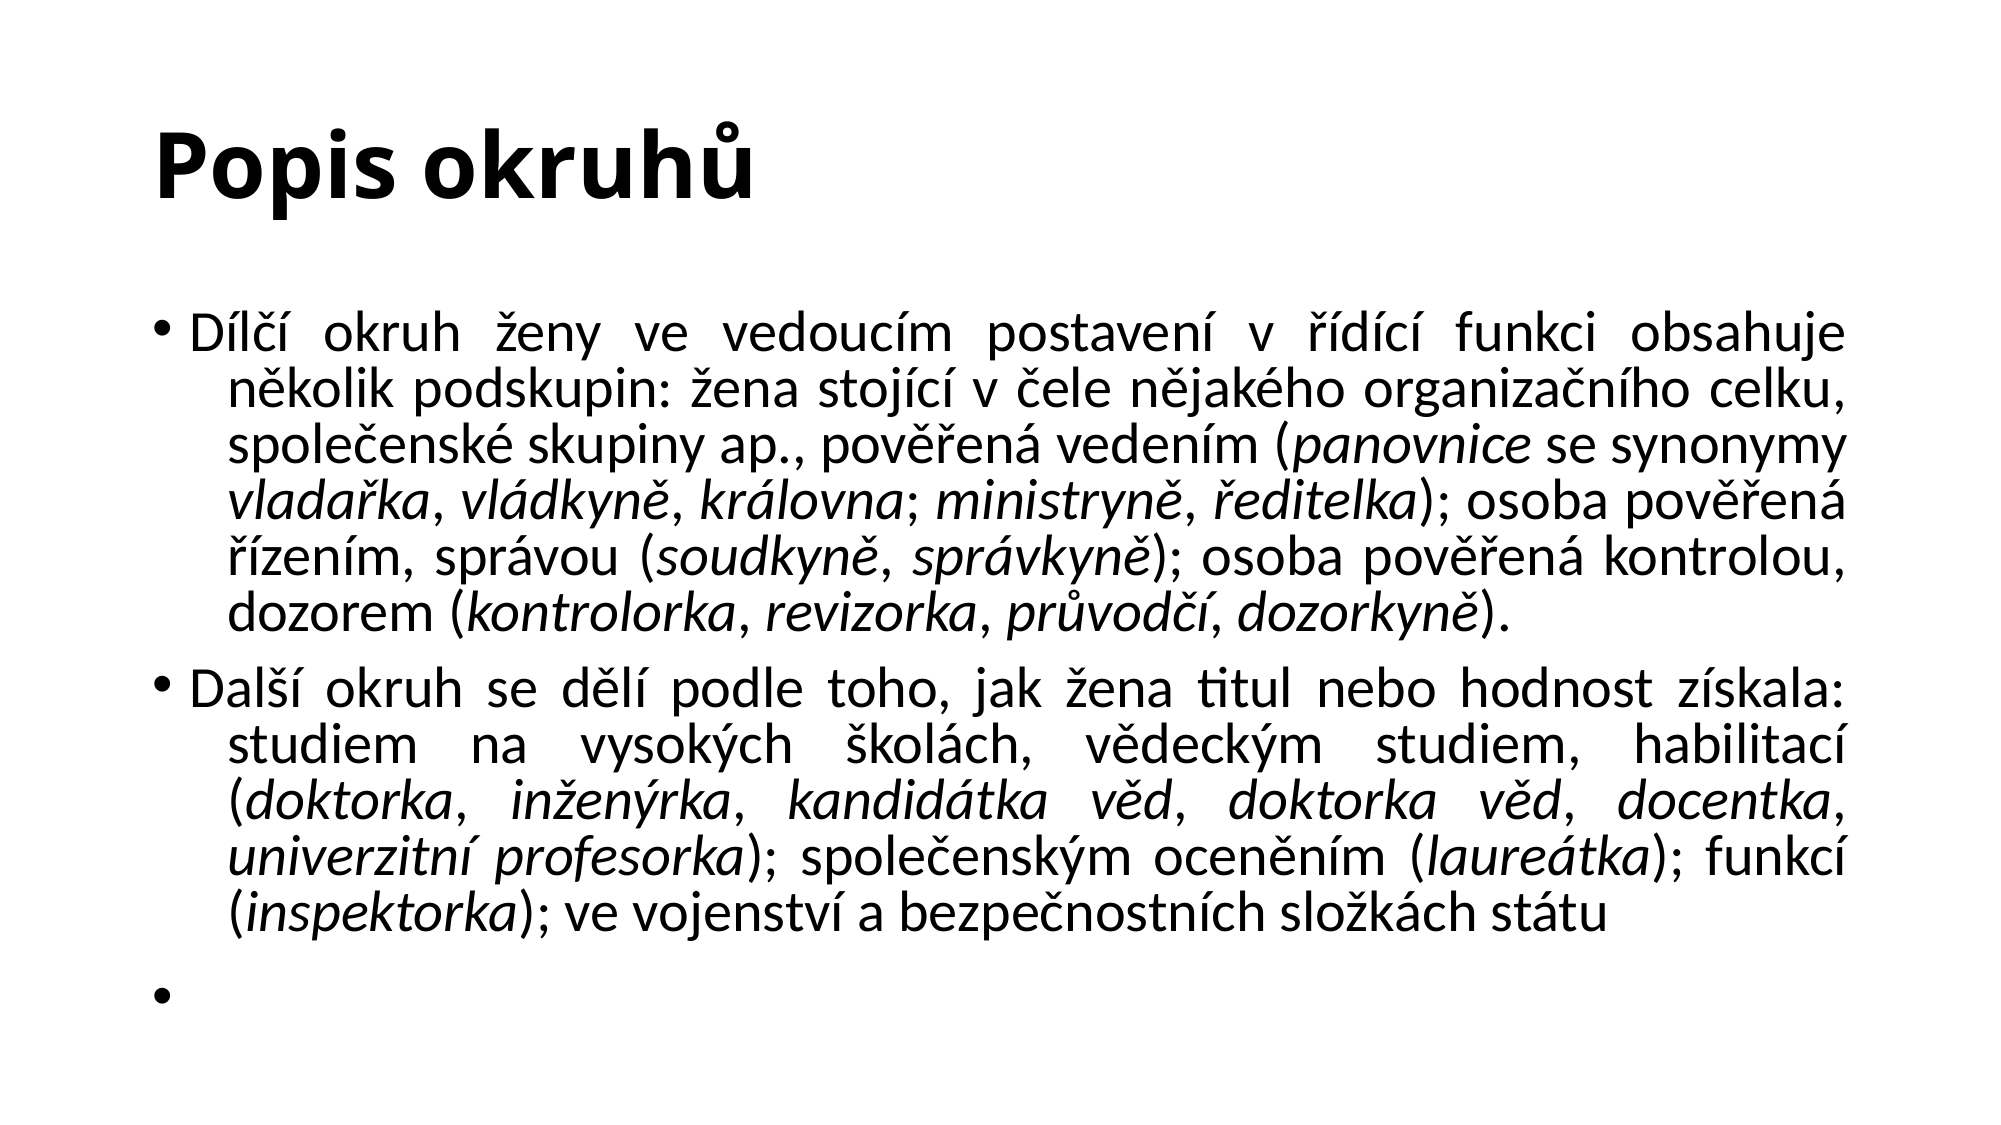

# Popis okruhů
Dílčí okruh ženy ve vedoucím postavení v řídící funkci obsahuje několik podskupin: žena stojící v čele nějakého organizačního celku, společenské skupiny ap., pověřená vedením (panovnice se synonymy vladařka, vládkyně, královna; ministryně, ředitelka); osoba pověřená řízením, správou (soudkyně, správkyně); osoba pověřená kontrolou, dozorem (kontrolorka, revizorka, průvodčí, dozorkyně).
Další okruh se dělí podle toho, jak žena titul nebo hodnost získala: studiem na vysokých školách, vědeckým studiem, habilitací (doktorka, inženýrka, kandidátka věd, doktorka věd, docentka, univerzitní profesorka); společenským oceněním (laureátka); funkcí (inspektorka); ve vojenství a bezpečnostních složkách státu